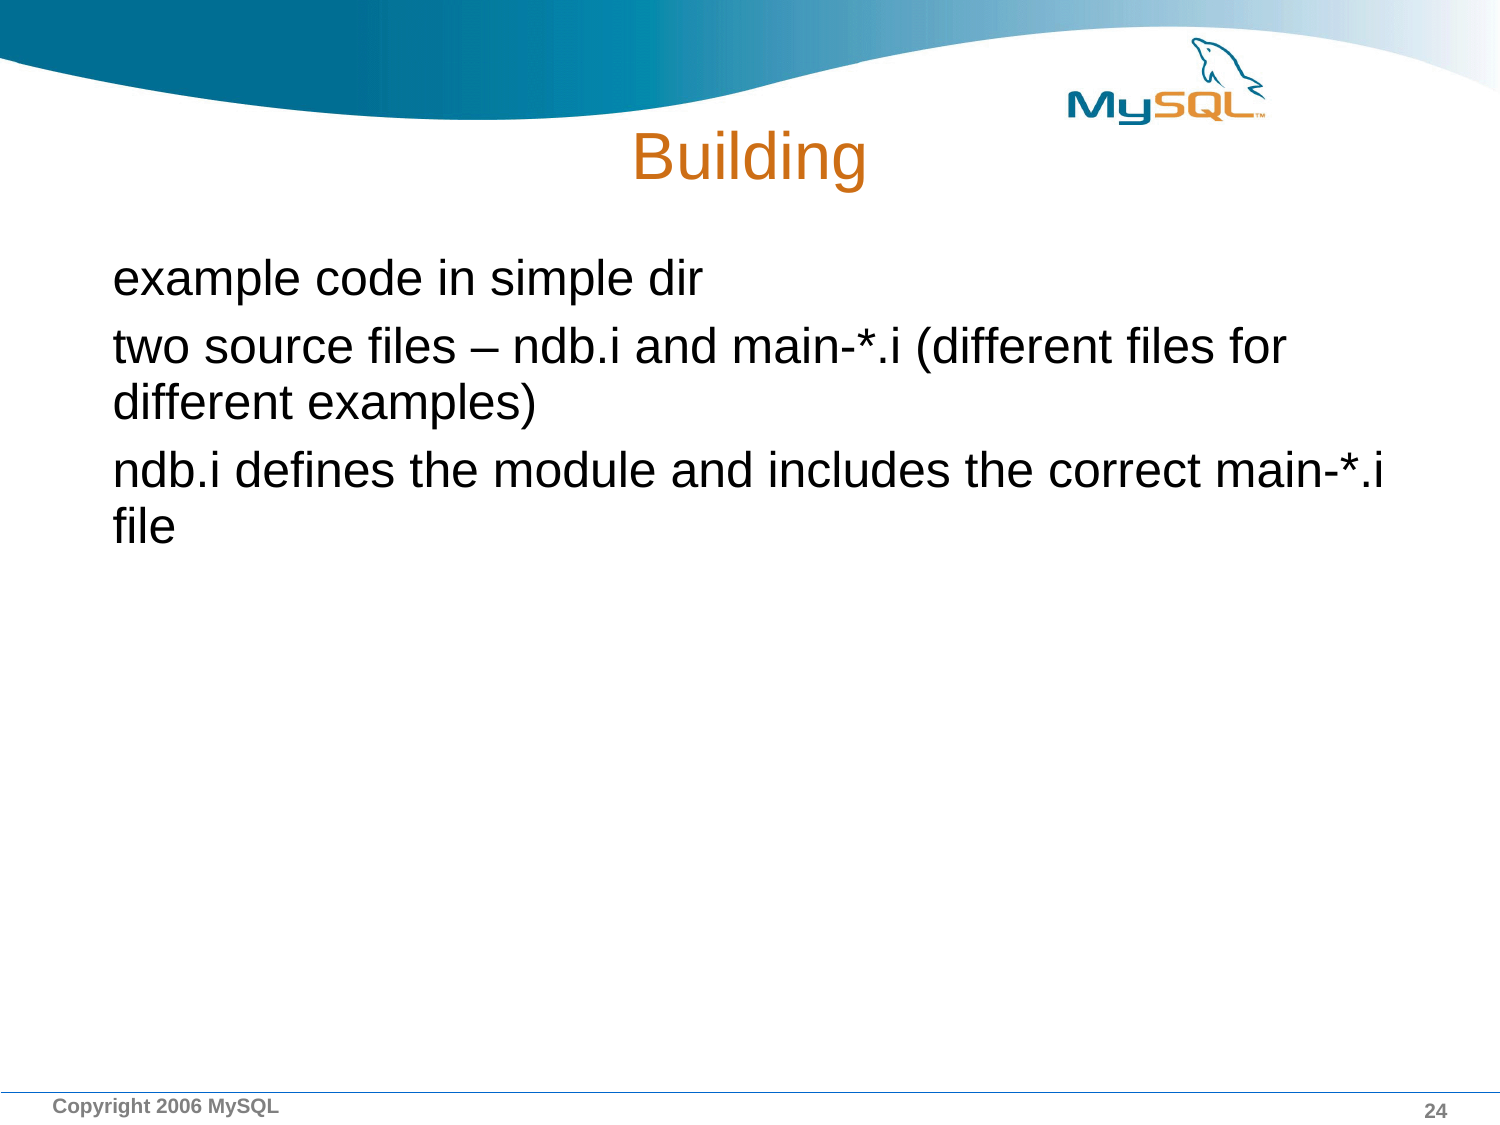

# Building
example code in simple dir
two source files – ndb.i and main-*.i (different files for different examples)
ndb.i defines the module and includes the correct main-*.i file